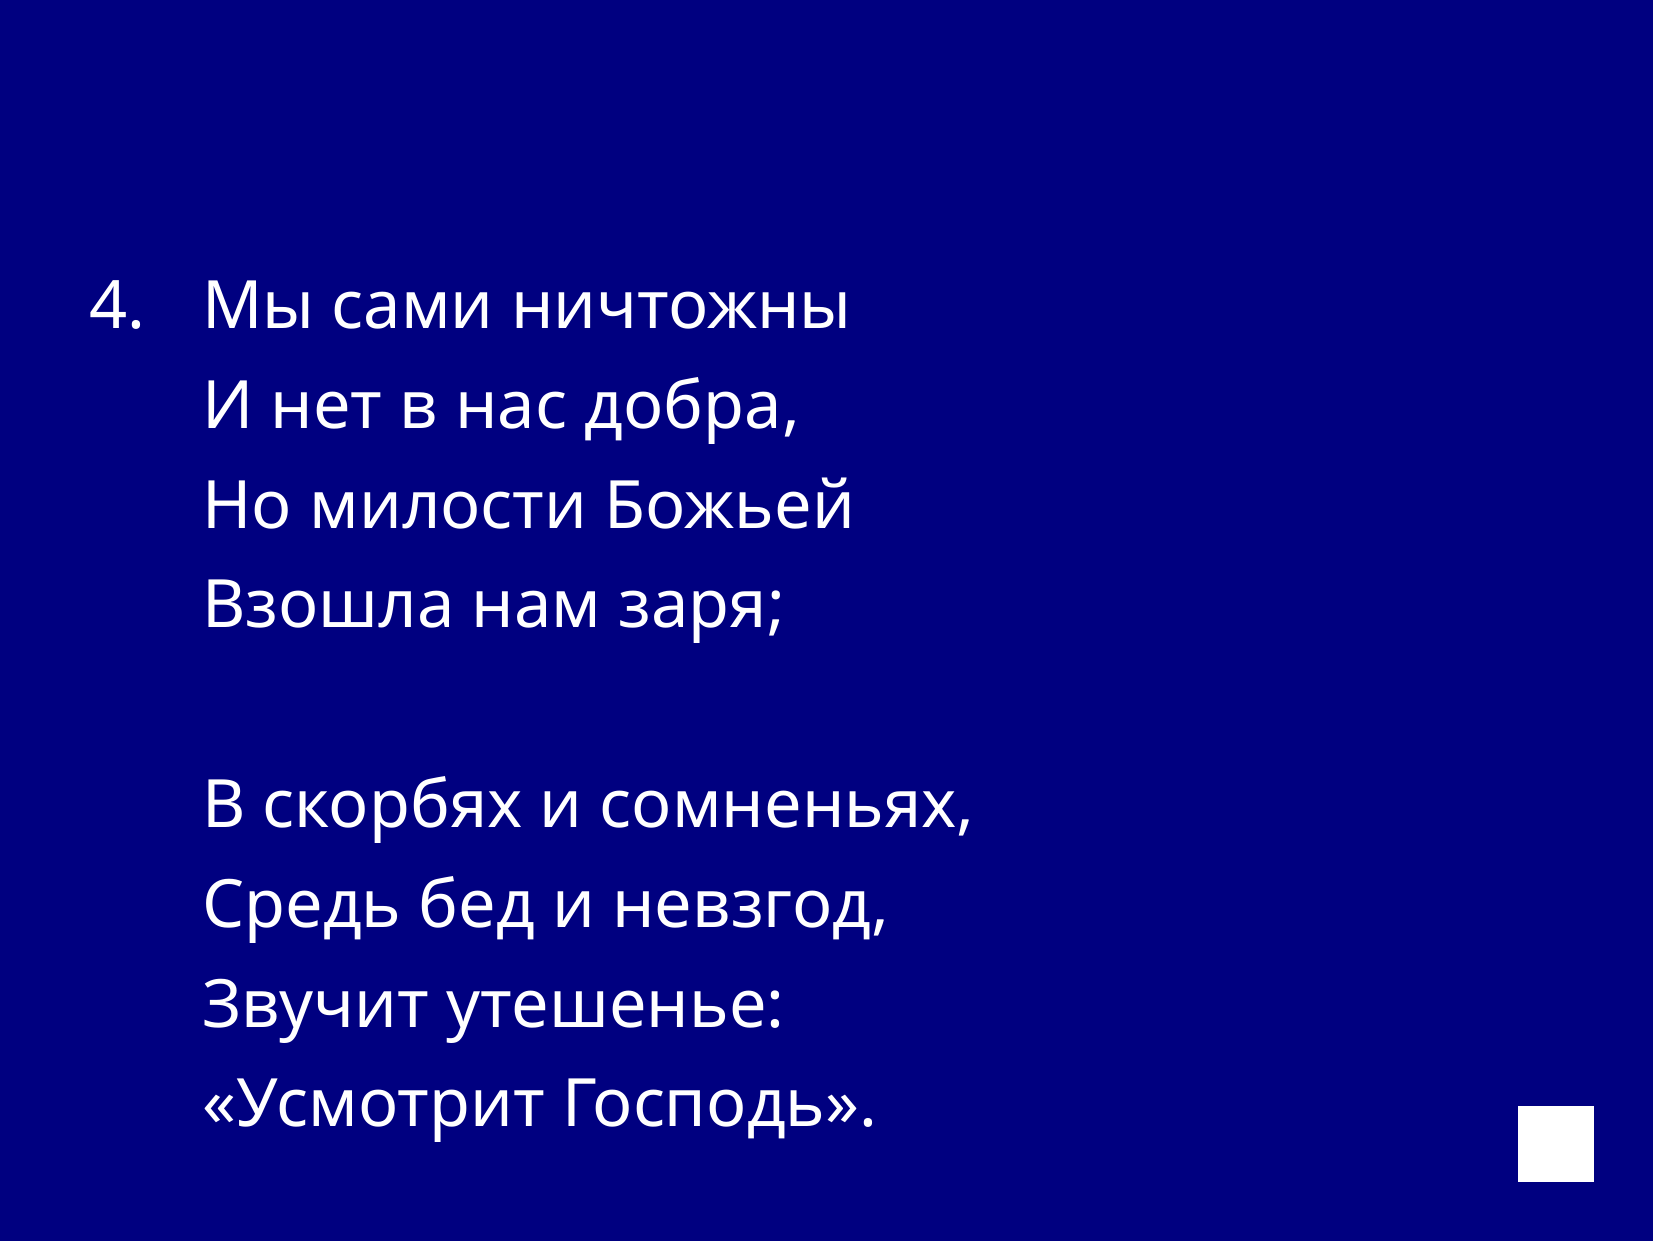

4.	Мы сами ничтожны
	И нет в нас добра,
	Но милости Божьей
	Взошла нам заря;
	В скорбях и сомненьях,
	Средь бед и невзгод,
	Звучит утешенье:
	«Усмотрит Господь».